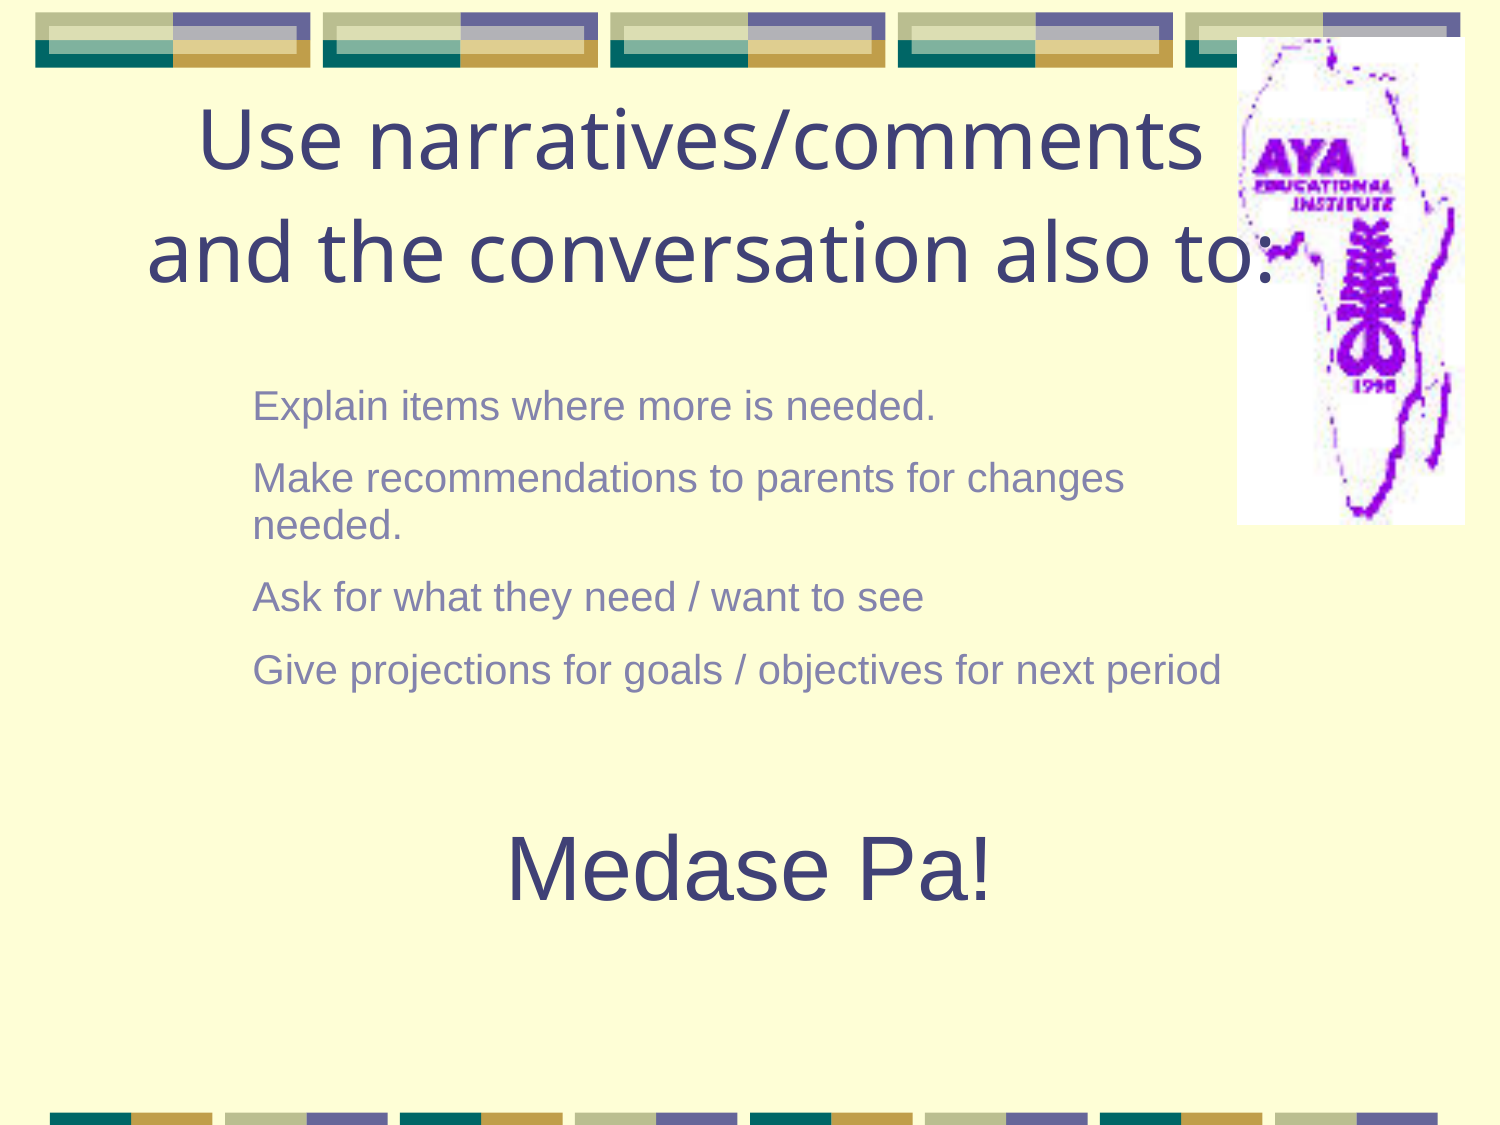

Use narratives/comments
and the conversation also to:
Explain items where more is needed.
Make recommendations to parents for changes needed.
Ask for what they need / want to see
Give projections for goals / objectives for next period
# Medase Pa!